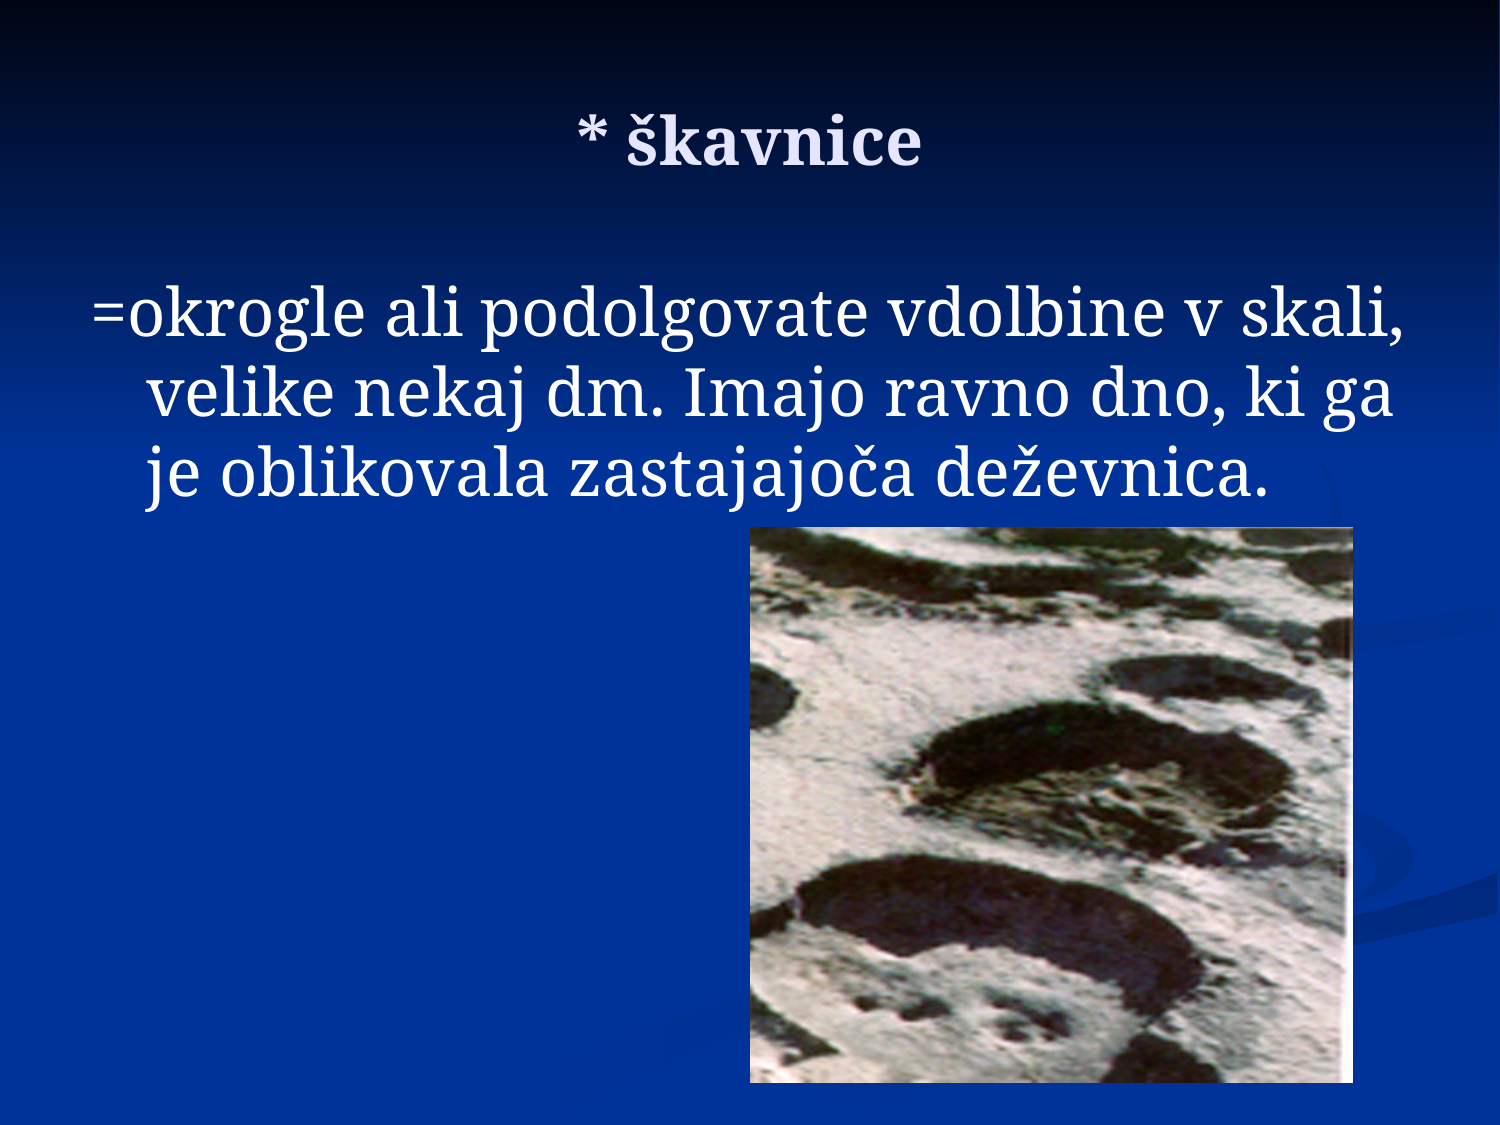

# * škavnice
=okrogle ali podolgovate vdolbine v skali, velike nekaj dm. Imajo ravno dno, ki ga je oblikovala zastajajoča deževnica.